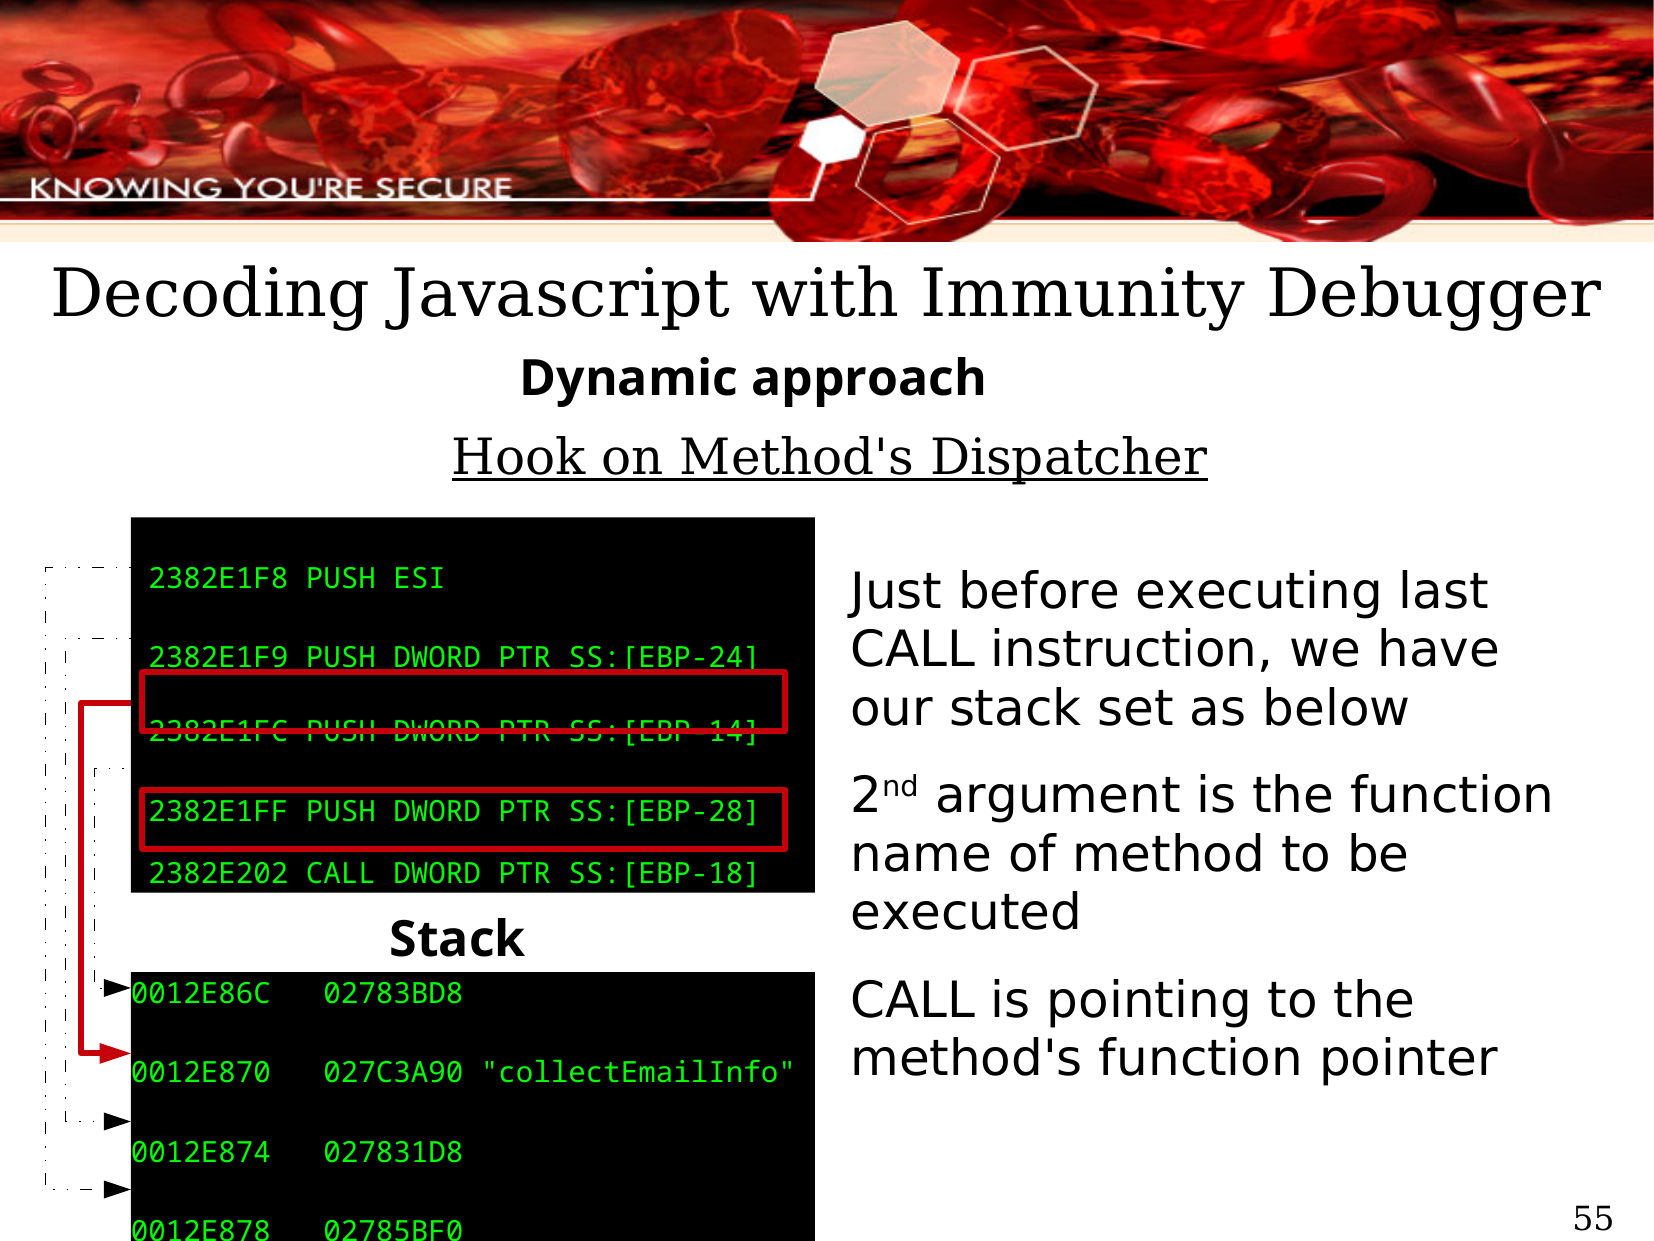

# Decoding Javascript with Immunity Debugger
Dynamic approach
Hook on Method's Dispatcher
 2382E1F8 PUSH ESI
 2382E1F9 PUSH DWORD PTR SS:[EBP-24]
 2382E1FC PUSH DWORD PTR SS:[EBP-14]
 2382E1FF PUSH DWORD PTR SS:[EBP-28]
 2382E202 CALL DWORD PTR SS:[EBP-18]
Just before executing last CALL instruction, we have our stack set as below
2nd argument is the function name of method to be executed
CALL is pointing to the method's function pointer
Stack
0012E86C 02783BD8
0012E870 027C3A90 "collectEmailInfo"
0012E874 027831D8
0012E878 02785BF0